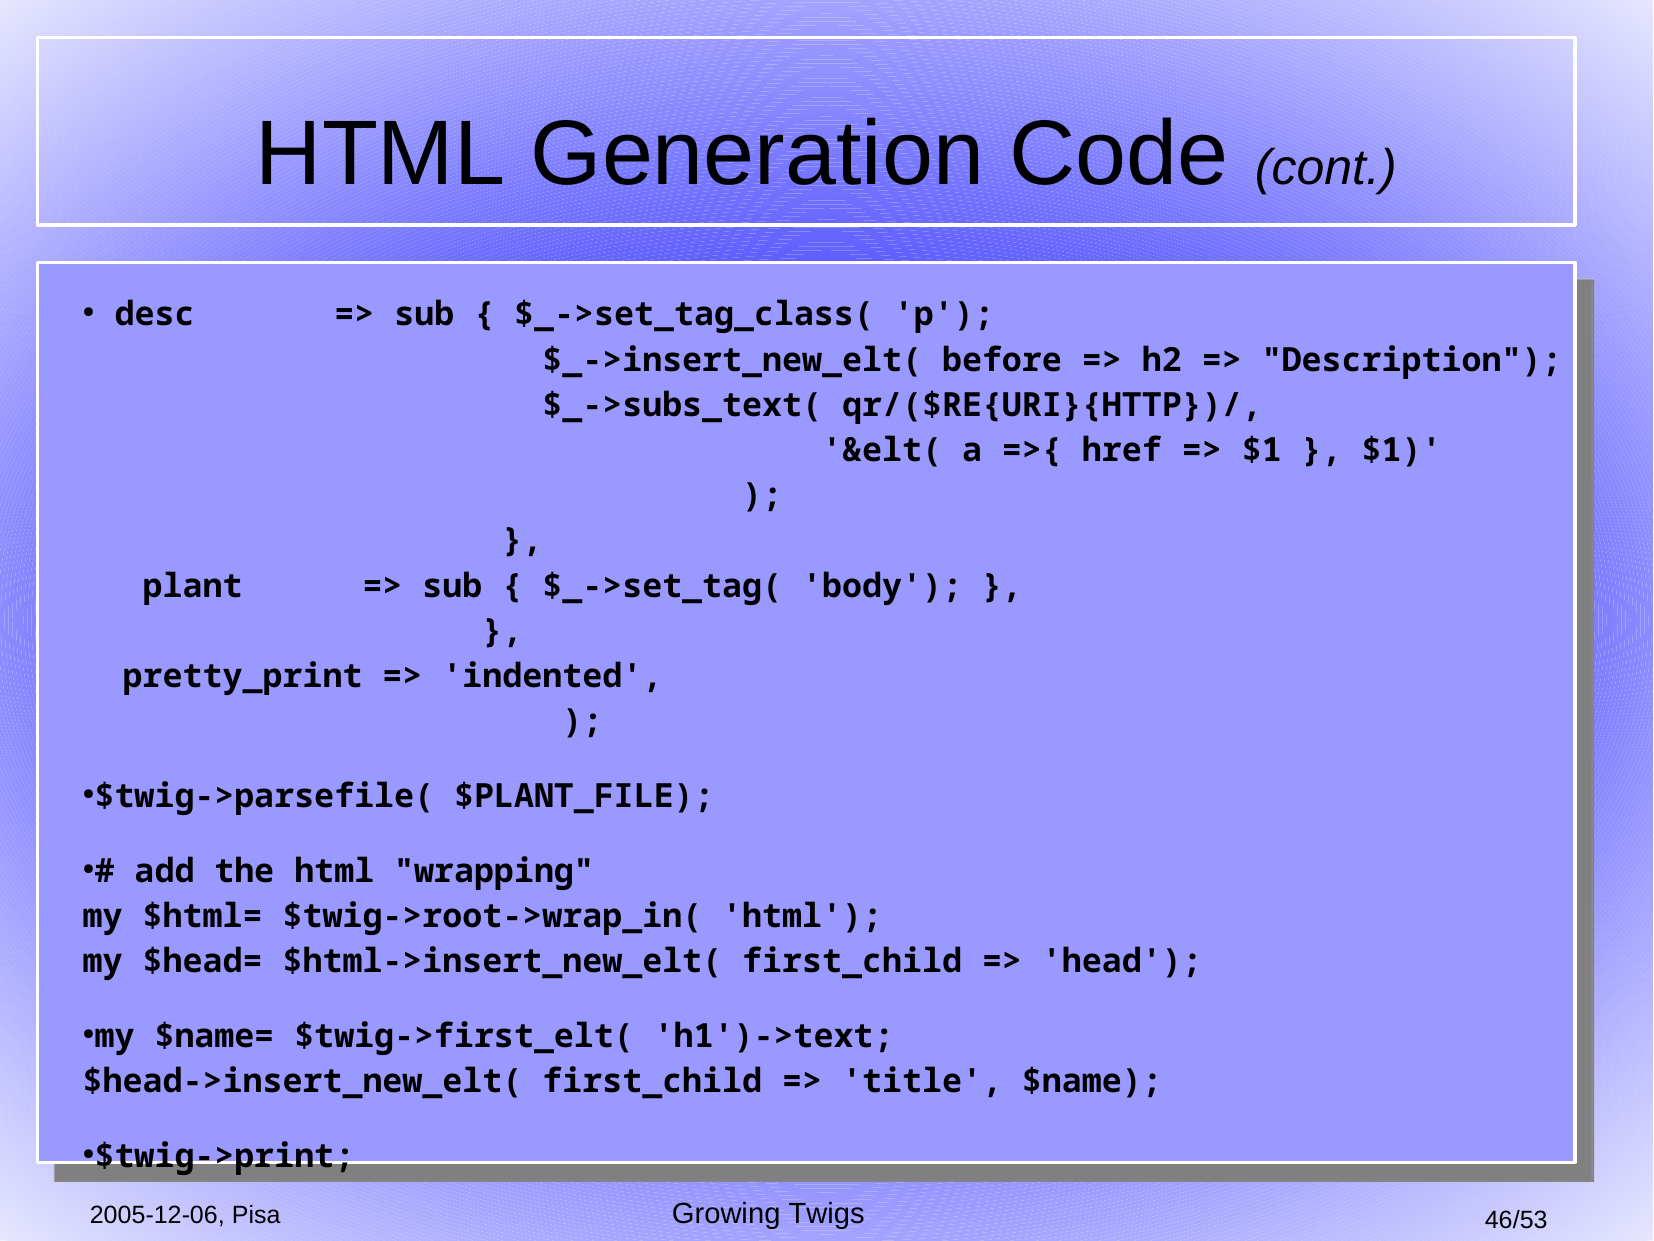

# HTML Generation Code (cont.)
 desc => sub { $_->set_tag_class( 'p');
 $_->insert_new_elt( before => h2 => "Description");
 $_->subs_text( qr/($RE{URI}{HTTP})/,
 '&elt( a =>{ href => $1 }, $1)' );
 },
 plant => sub { $_->set_tag( 'body'); },
 },
 pretty_print => 'indented',
 );
$twig->parsefile( $PLANT_FILE);
# add the html "wrapping" my $html= $twig->root->wrap_in( 'html'); my $head= $html->insert_new_elt( first_child => 'head');
my $name= $twig->first_elt( 'h1')->text;
$head->insert_new_elt( first_child => 'title', $name);
$twig->print;